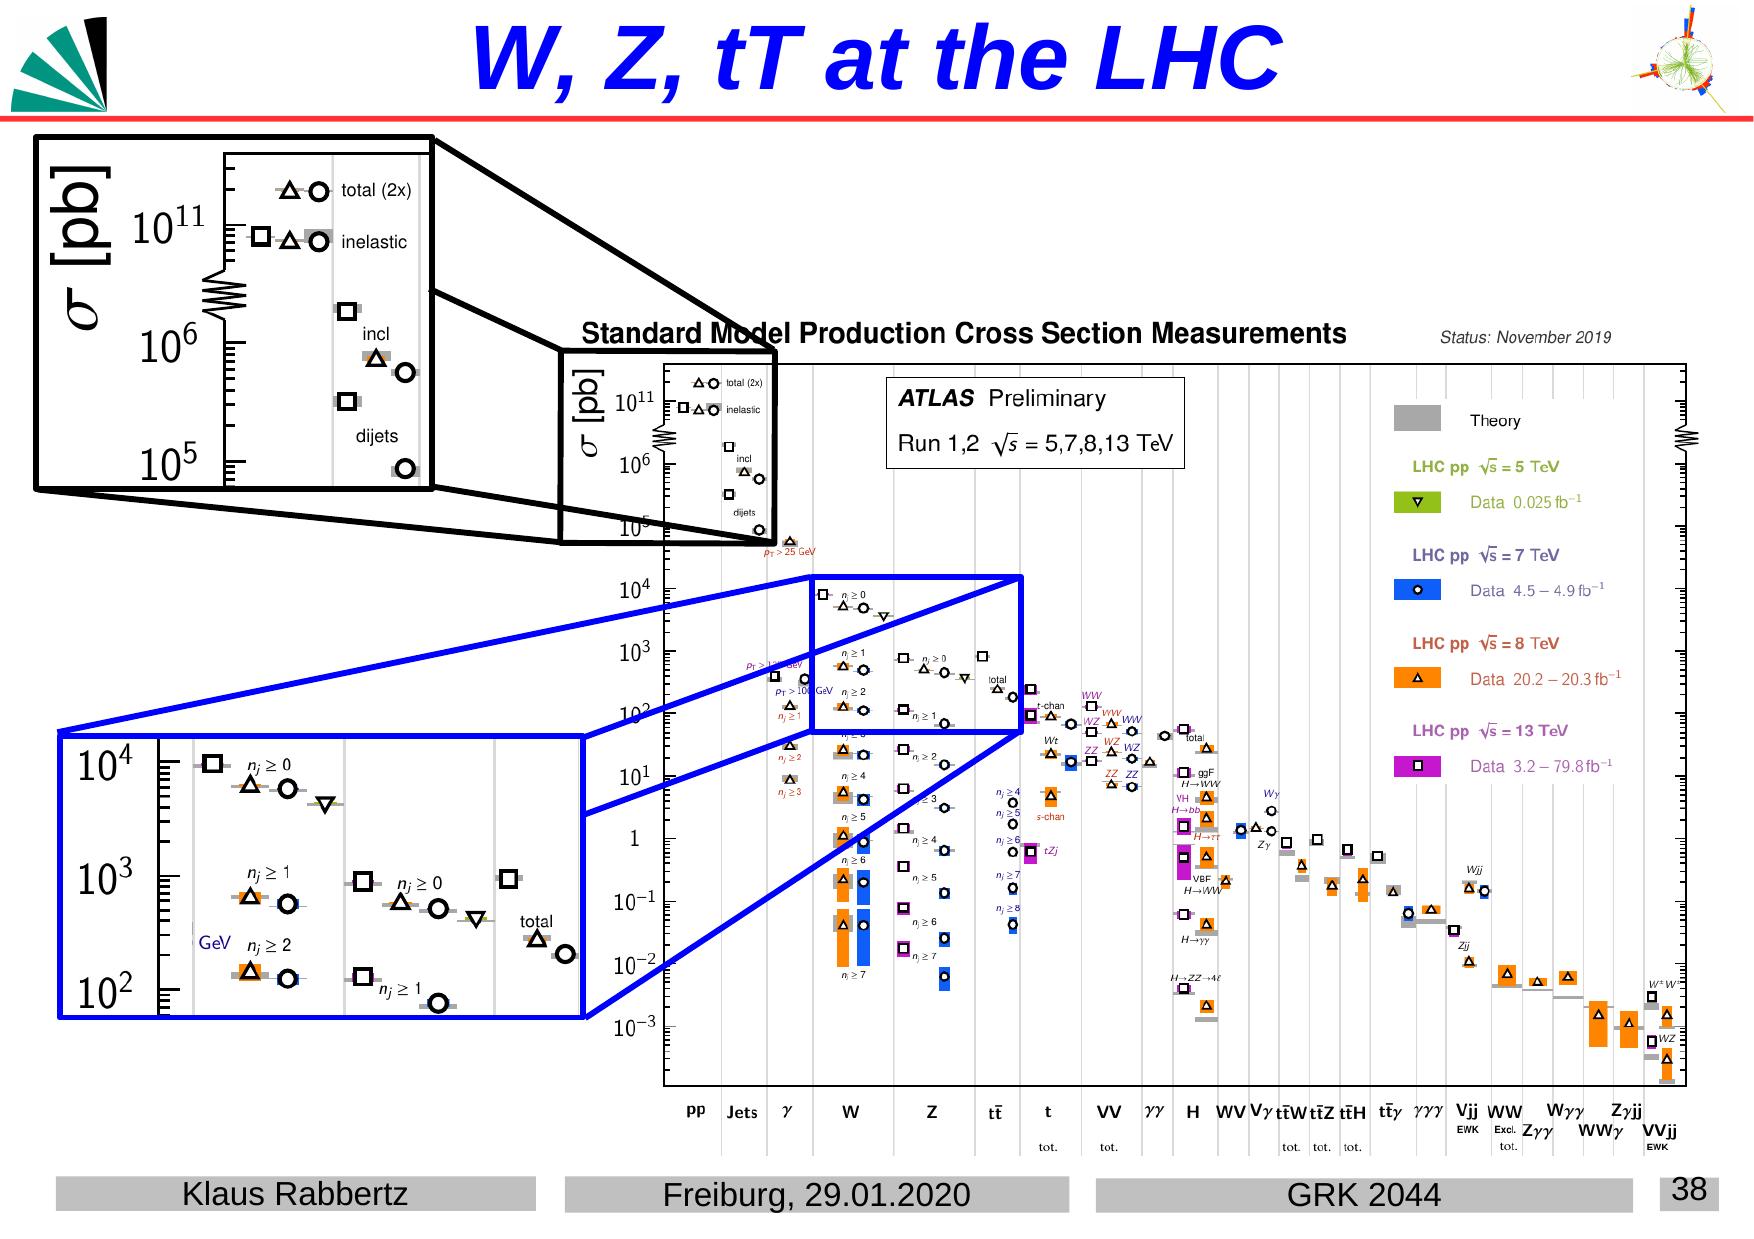

# W, Z, tT at the LHC